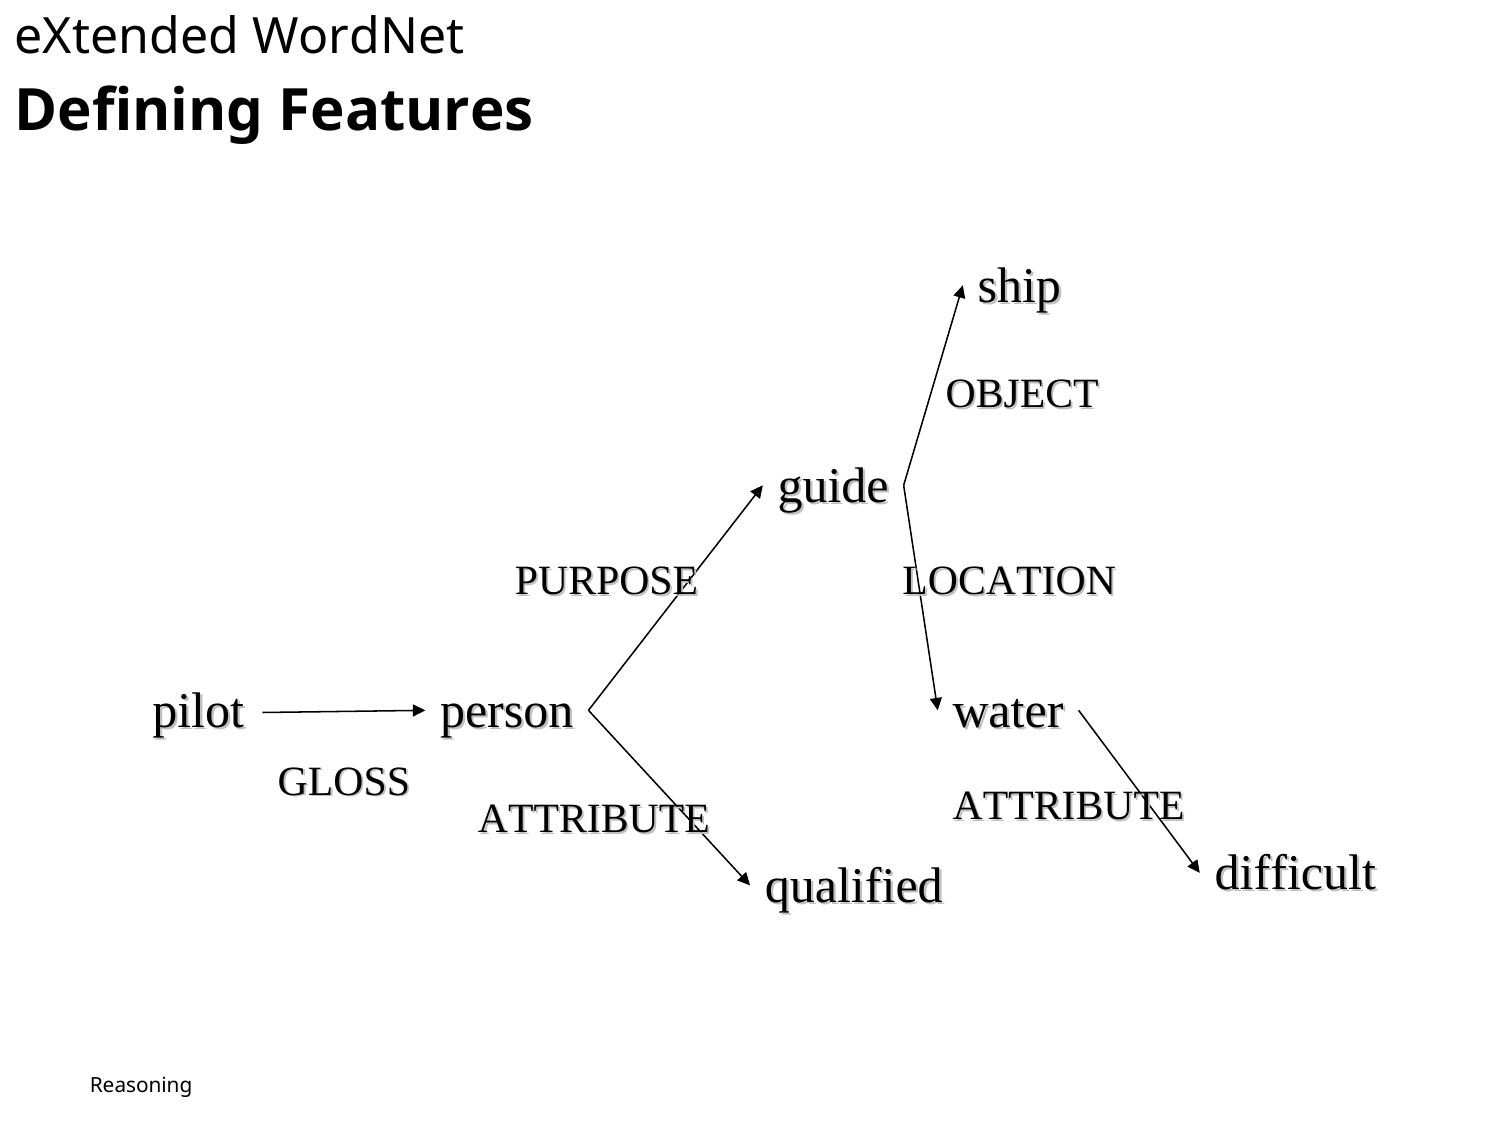

# eXtended WordNet Defining Features
ship
OBJECT
guide
PURPOSE
LOCATION
pilot
person
water
GLOSS
ATTRIBUTE
ATTRIBUTE
difficult
qualified